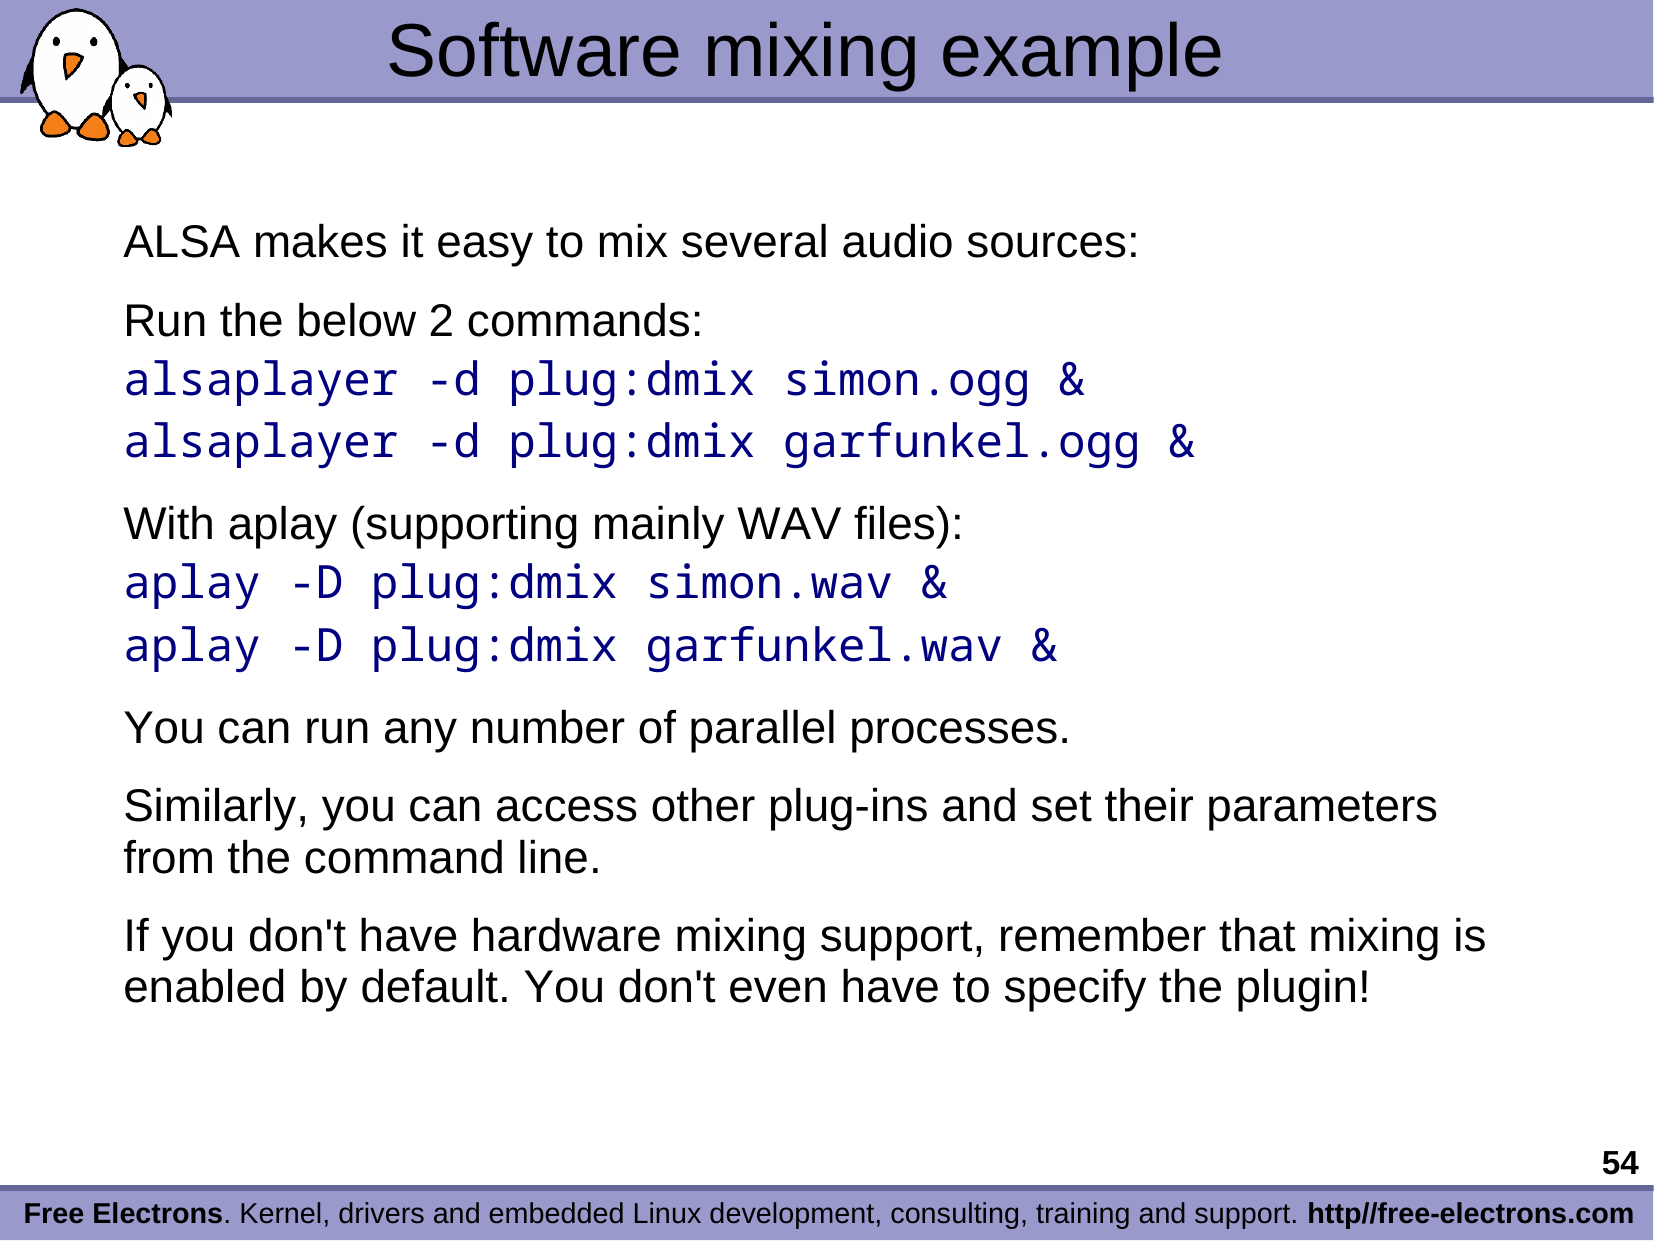

# Software mixing example
ALSA makes it easy to mix several audio sources:
Run the below 2 commands:
alsaplayer -d plug:dmix simon.ogg &
alsaplayer -d plug:dmix garfunkel.ogg &
With aplay (supporting mainly WAV files):
aplay -D plug:dmix simon.wav &
aplay -D plug:dmix garfunkel.wav &
You can run any number of parallel processes.
Similarly, you can access other plug-ins and set their parameters from the command line.
If you don't have hardware mixing support, remember that mixing is enabled by default. You don't even have to specify the plugin!